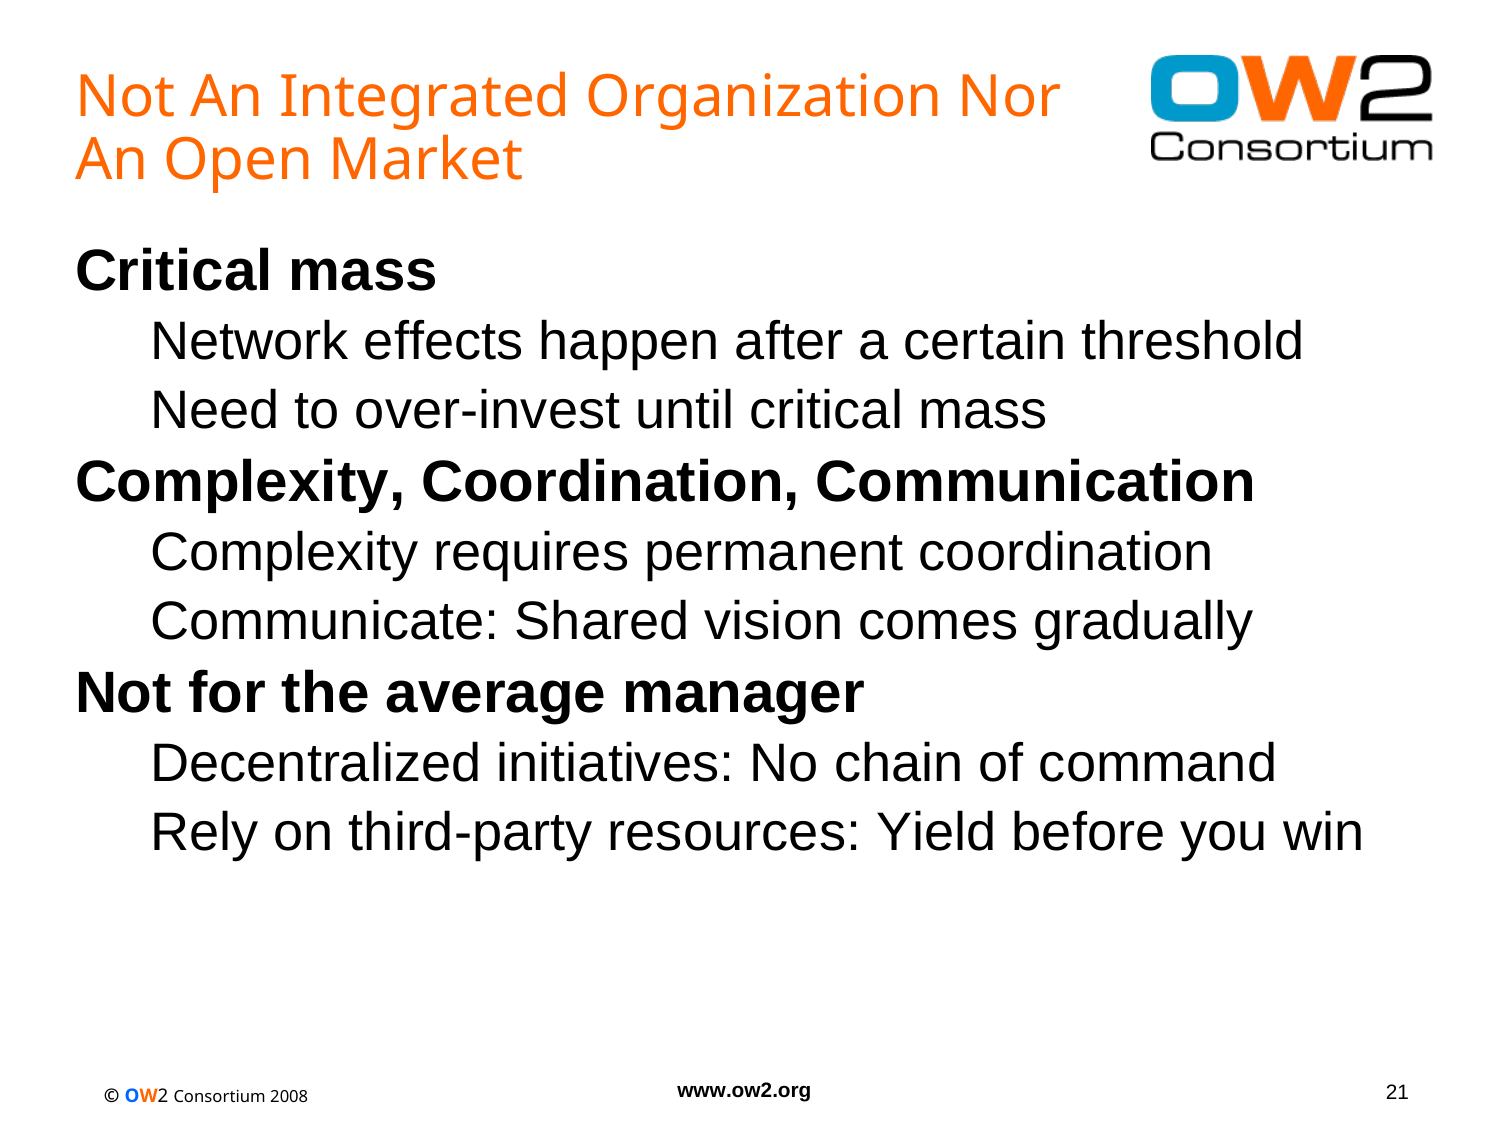

# Not An Integrated Organization Nor An Open Market
Critical mass
Network effects happen after a certain threshold
Need to over-invest until critical mass
Complexity, Coordination, Communication
Complexity requires permanent coordination
Communicate: Shared vision comes gradually
Not for the average manager
Decentralized initiatives: No chain of command
Rely on third-party resources: Yield before you win
21